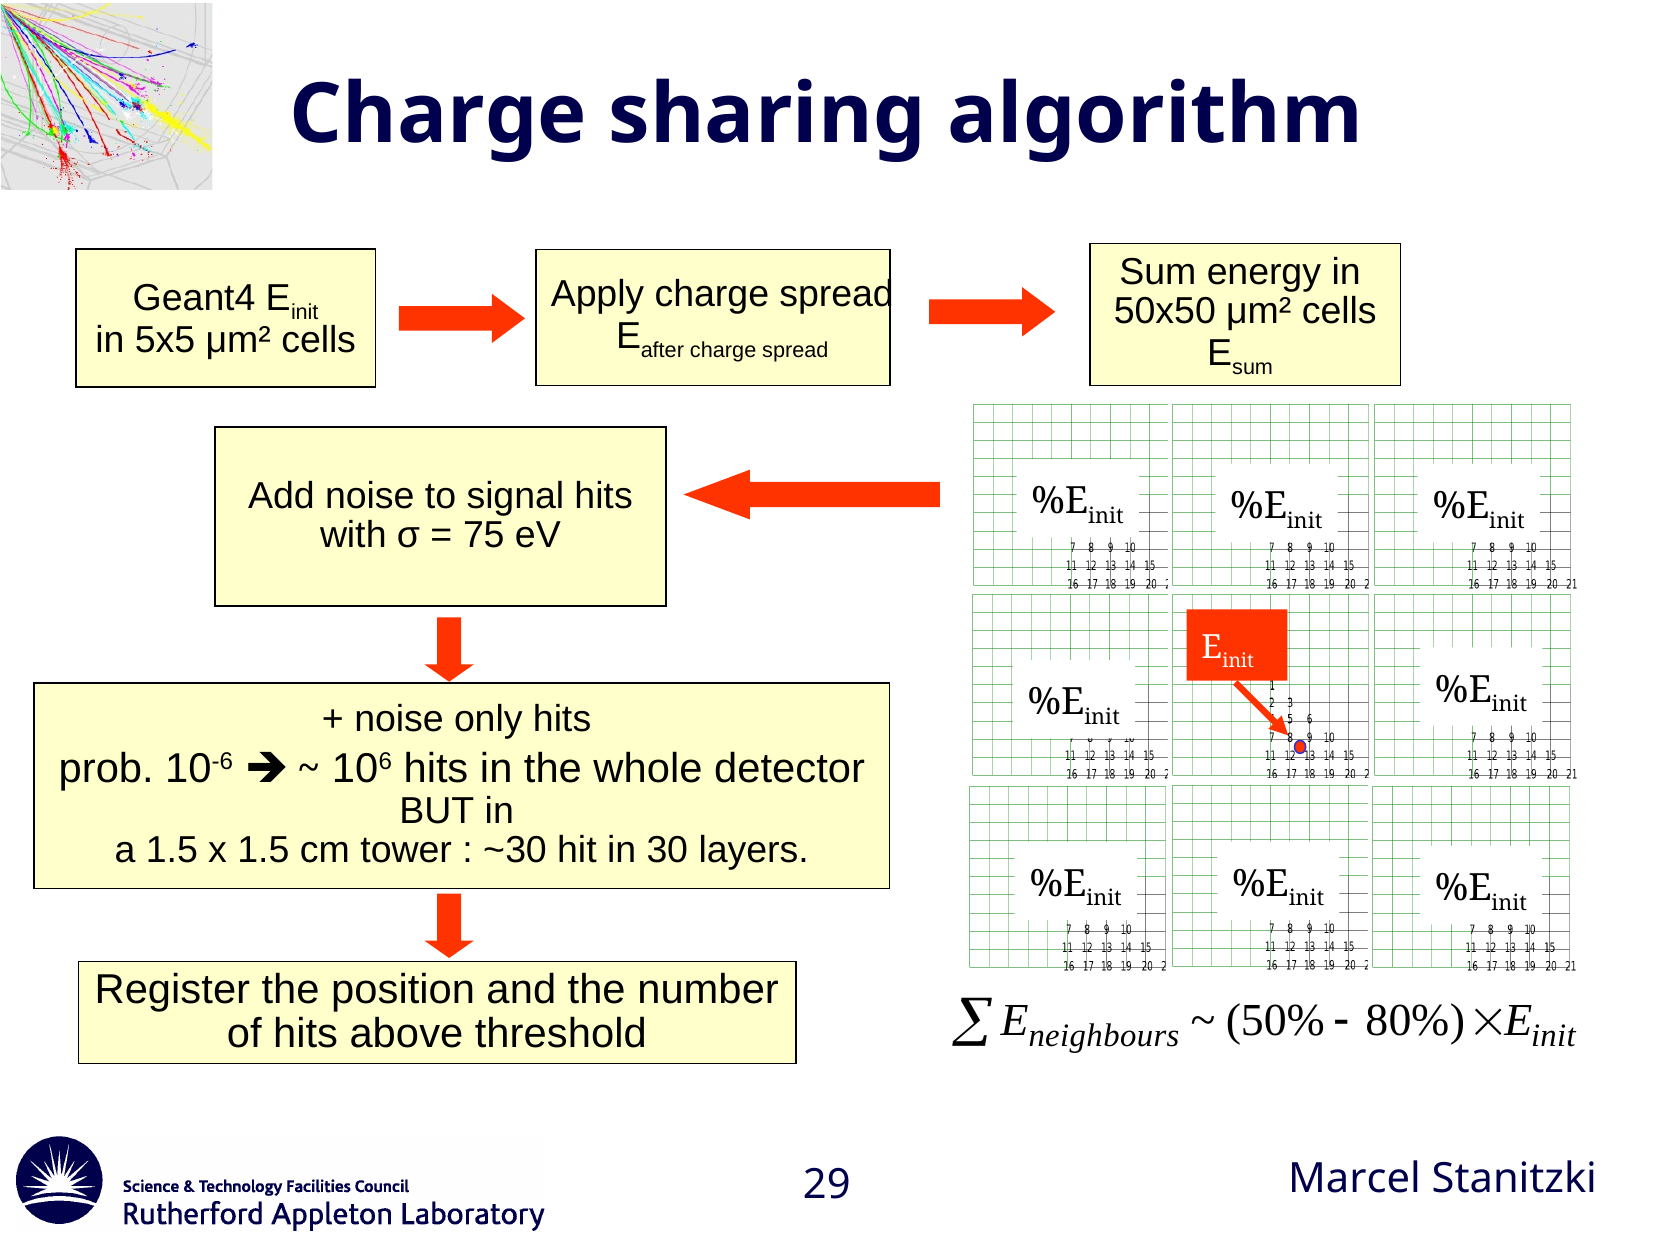

# Charge sharing algorithm
Sum energy in
50x50 μm² cells
Esum
Geant4 Einit
in 5x5 μm² cells
Apply charge spread
Eafter charge spread
%Einit
%Einit
%Einit
Einit
%Einit
%Einit
%Einit
%Einit
%Einit
Add noise to signal hits
with σ = 75 eV
+ noise only hits
prob. 10-6  ~ 106 hits in the whole detector
BUT in
a 1.5 x 1.5 cm tower : ~30 hit in 30 layers.
Register the position and the number of hits above threshold